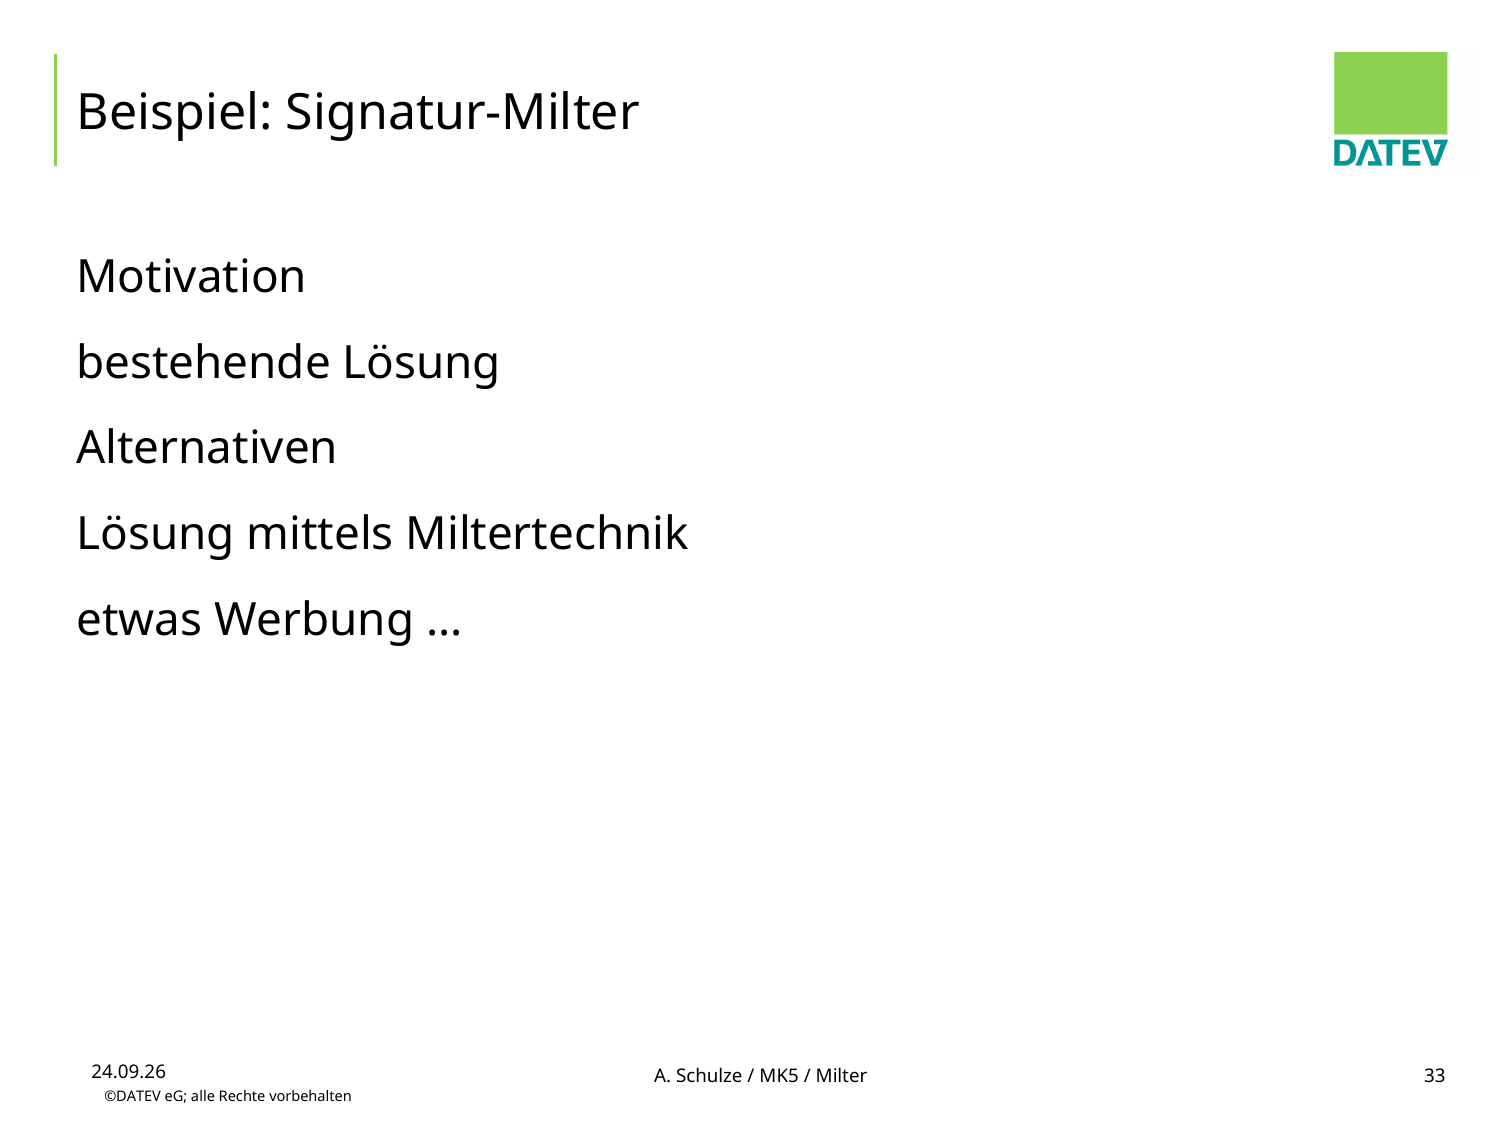

# Beispiel: Signatur-Milter
Motivation
bestehende Lösung
Alternativen
Lösung mittels Miltertechnik
etwas Werbung ...
A. Schulze / MK5 / Milter
33